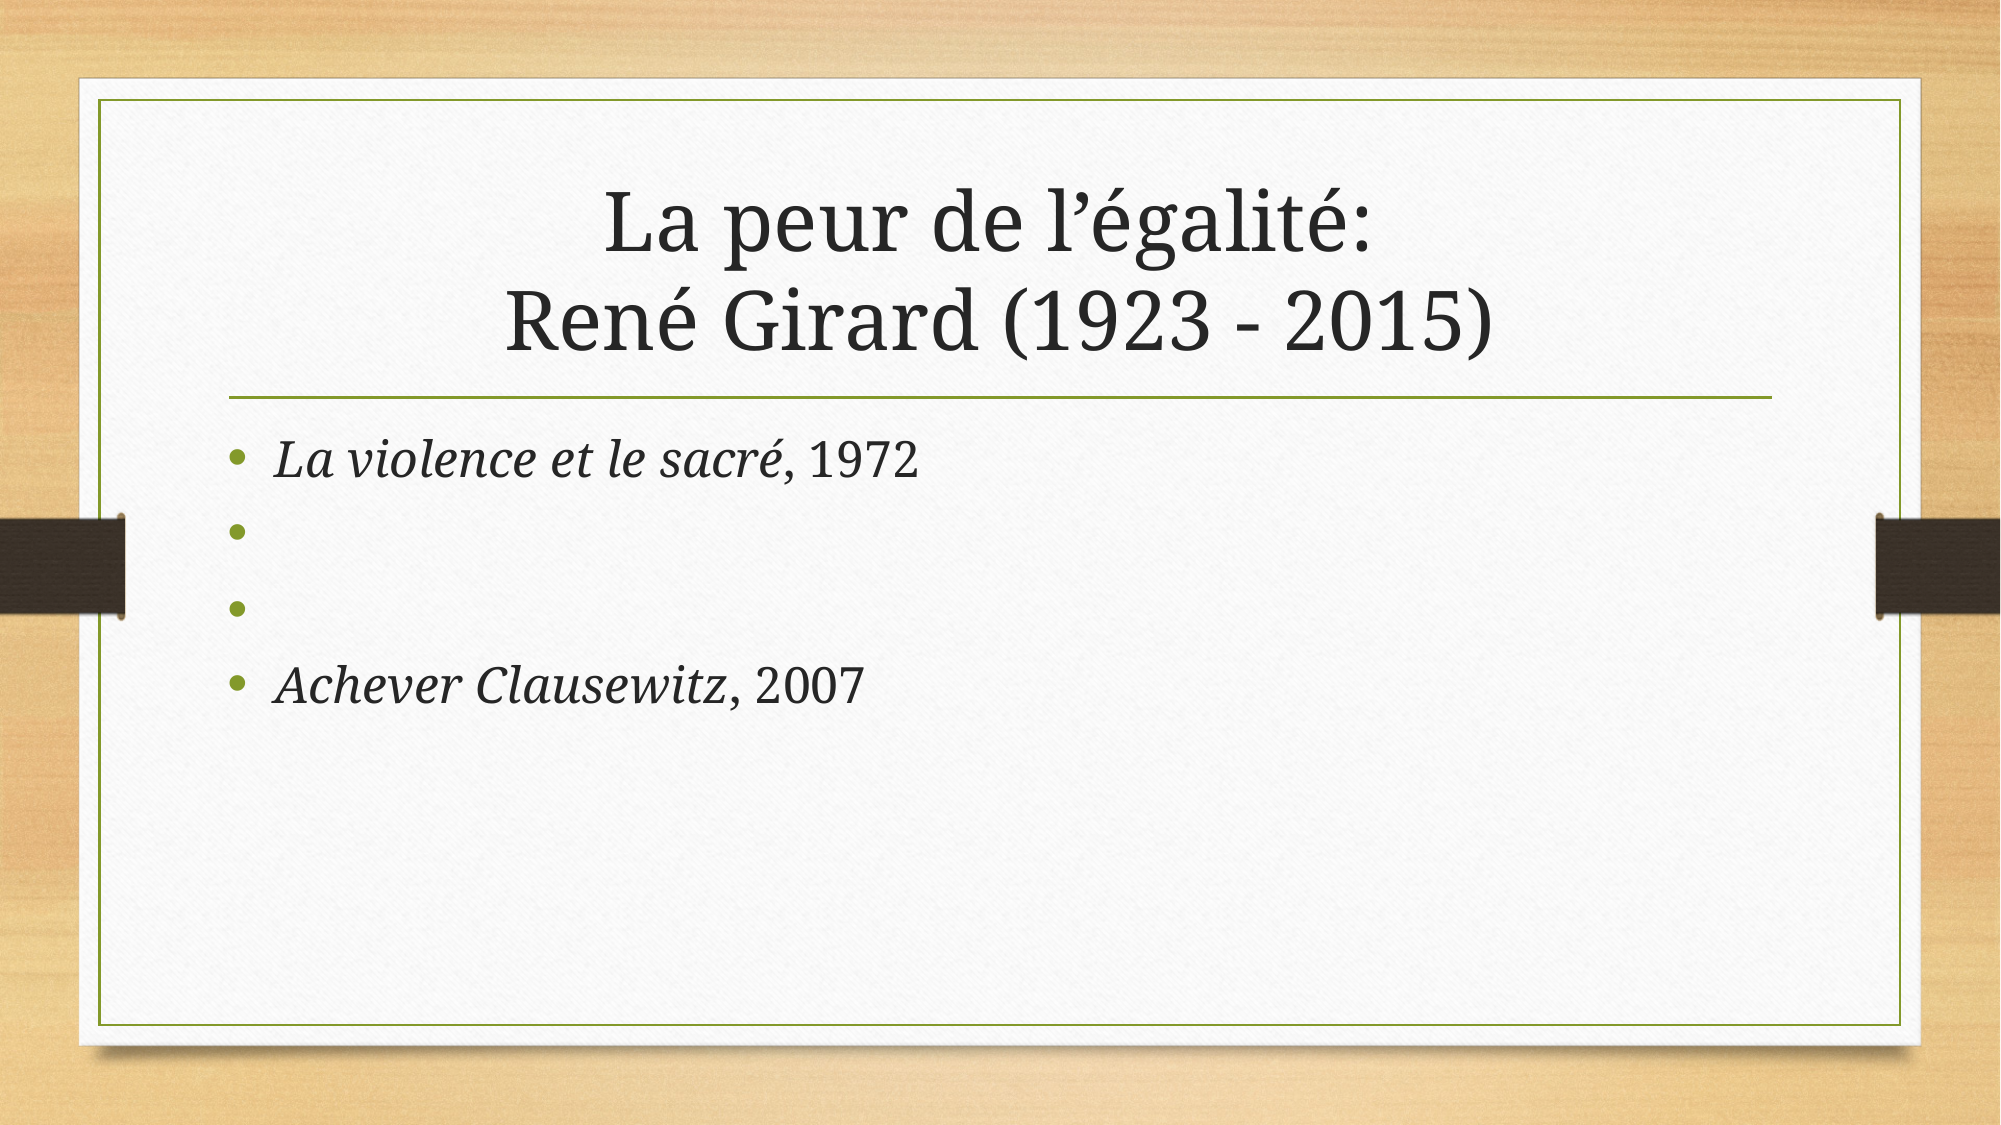

# La peur de l’égalité: René Girard (1923 - 2015)
La violence et le sacré, 1972
Achever Clausewitz, 2007